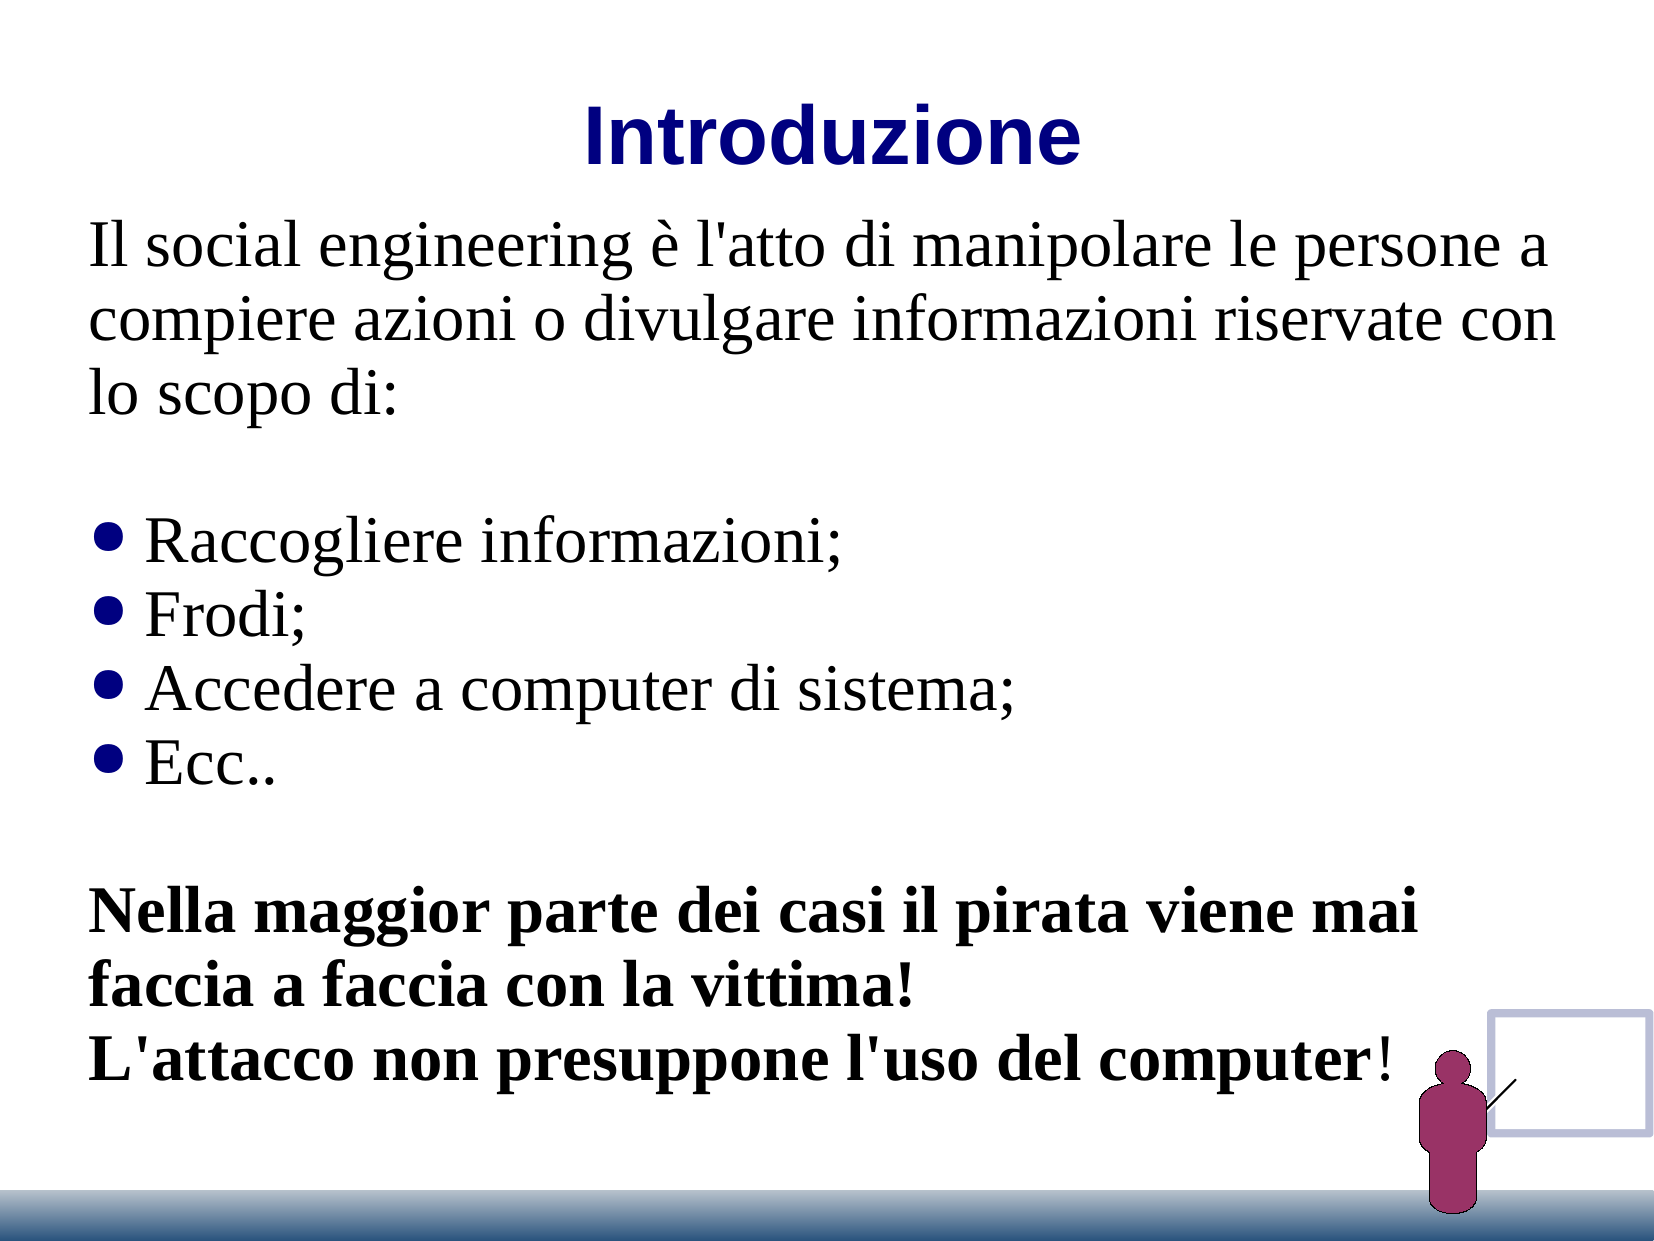

# Introduzione
Il social engineering è l'atto di manipolare le persone a compiere azioni o divulgare informazioni riservate con lo scopo di:
 Raccogliere informazioni;
 Frodi;
 Accedere a computer di sistema;
 Ecc..
Nella maggior parte dei casi il pirata viene mai
faccia a faccia con la vittima!
L'attacco non presuppone l'uso del computer!